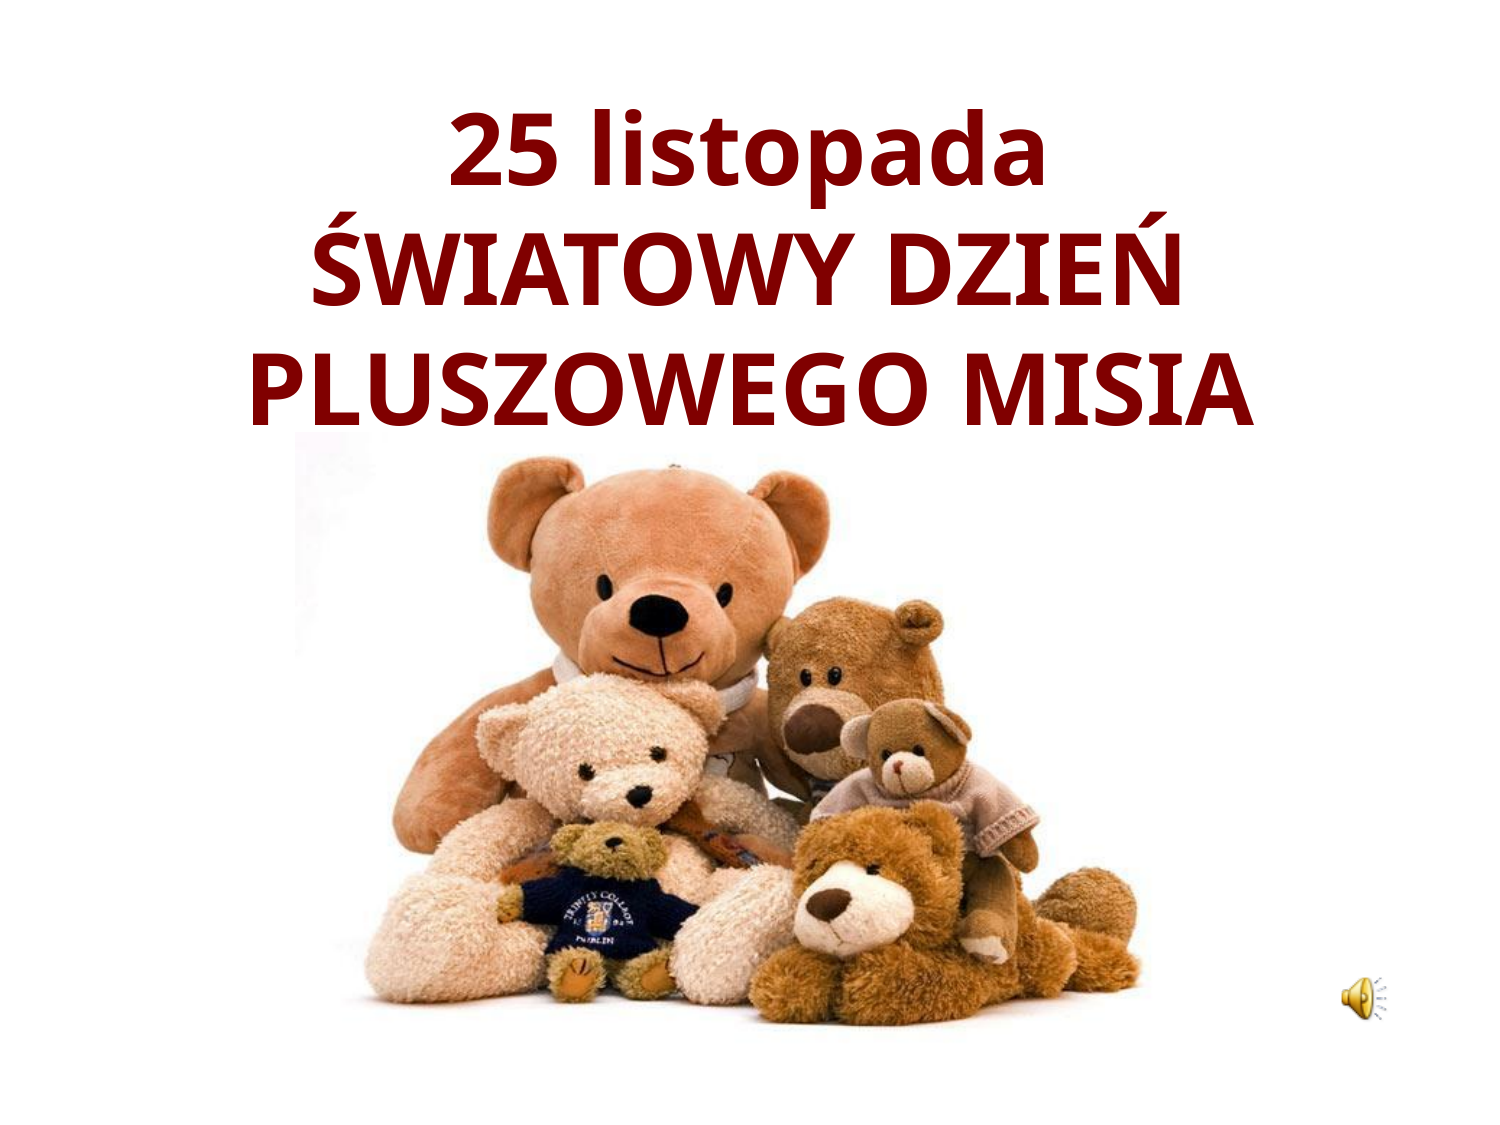

# 25 listopada ŚWIATOWY DZIEŃ PLUSZOWEGO MISIA